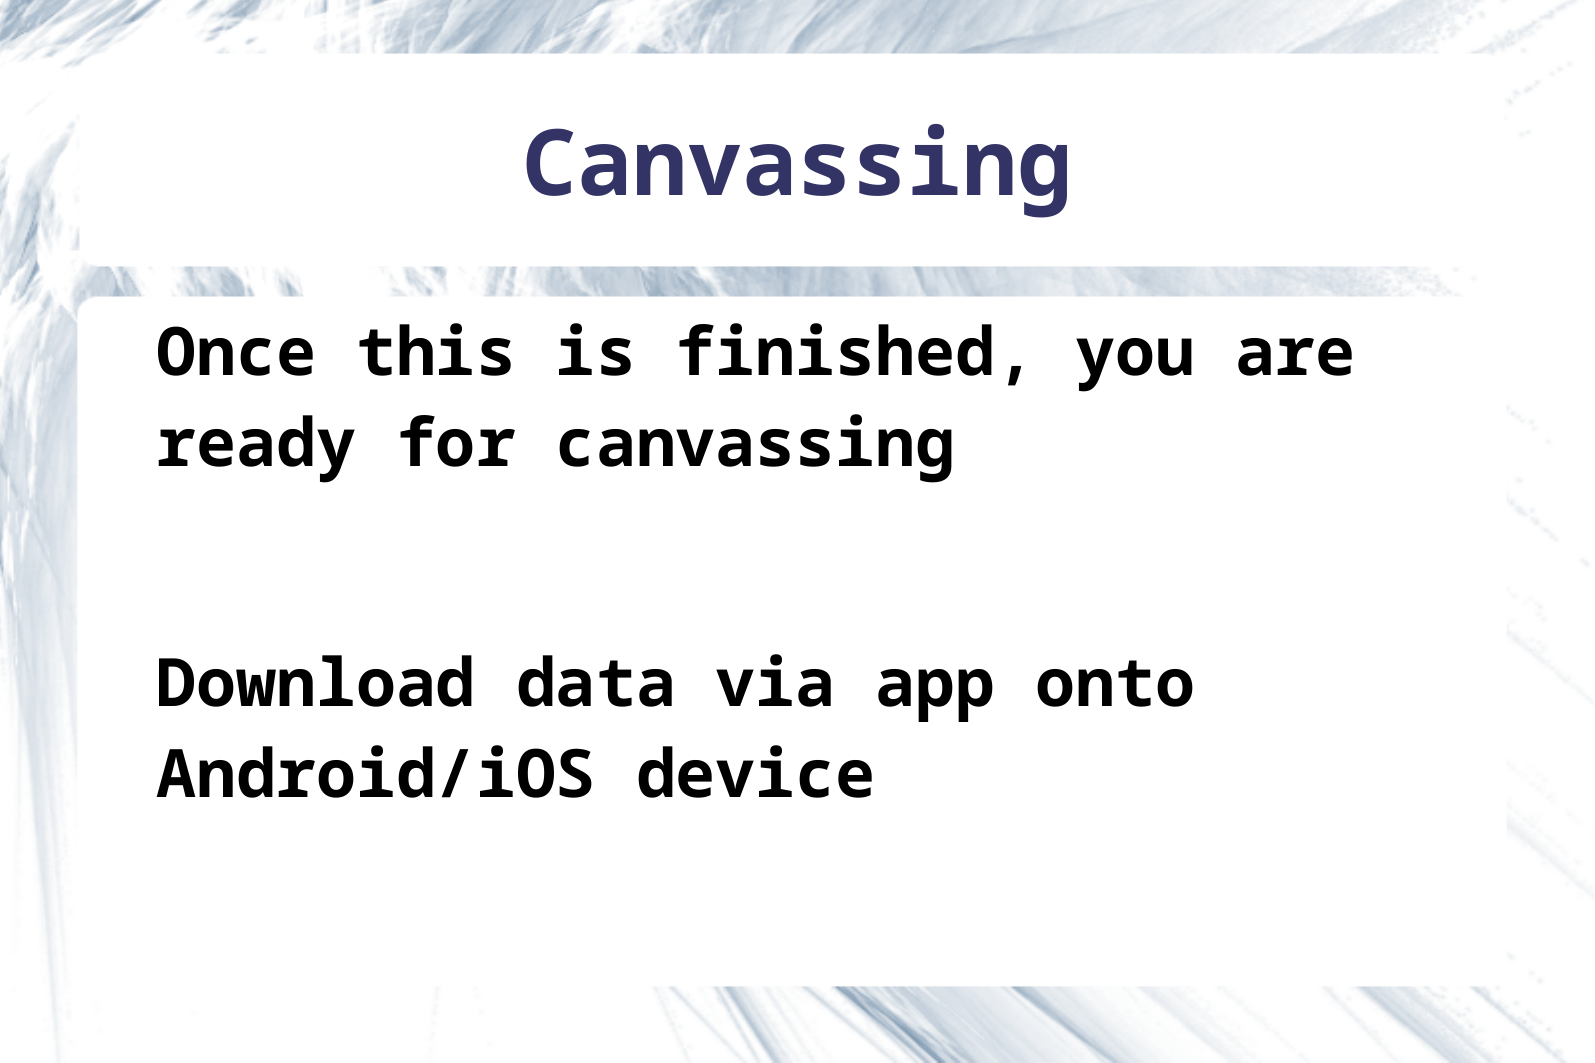

# Canvassing
Once this is finished, you are ready for canvassing
Download data via app onto Android/iOS device